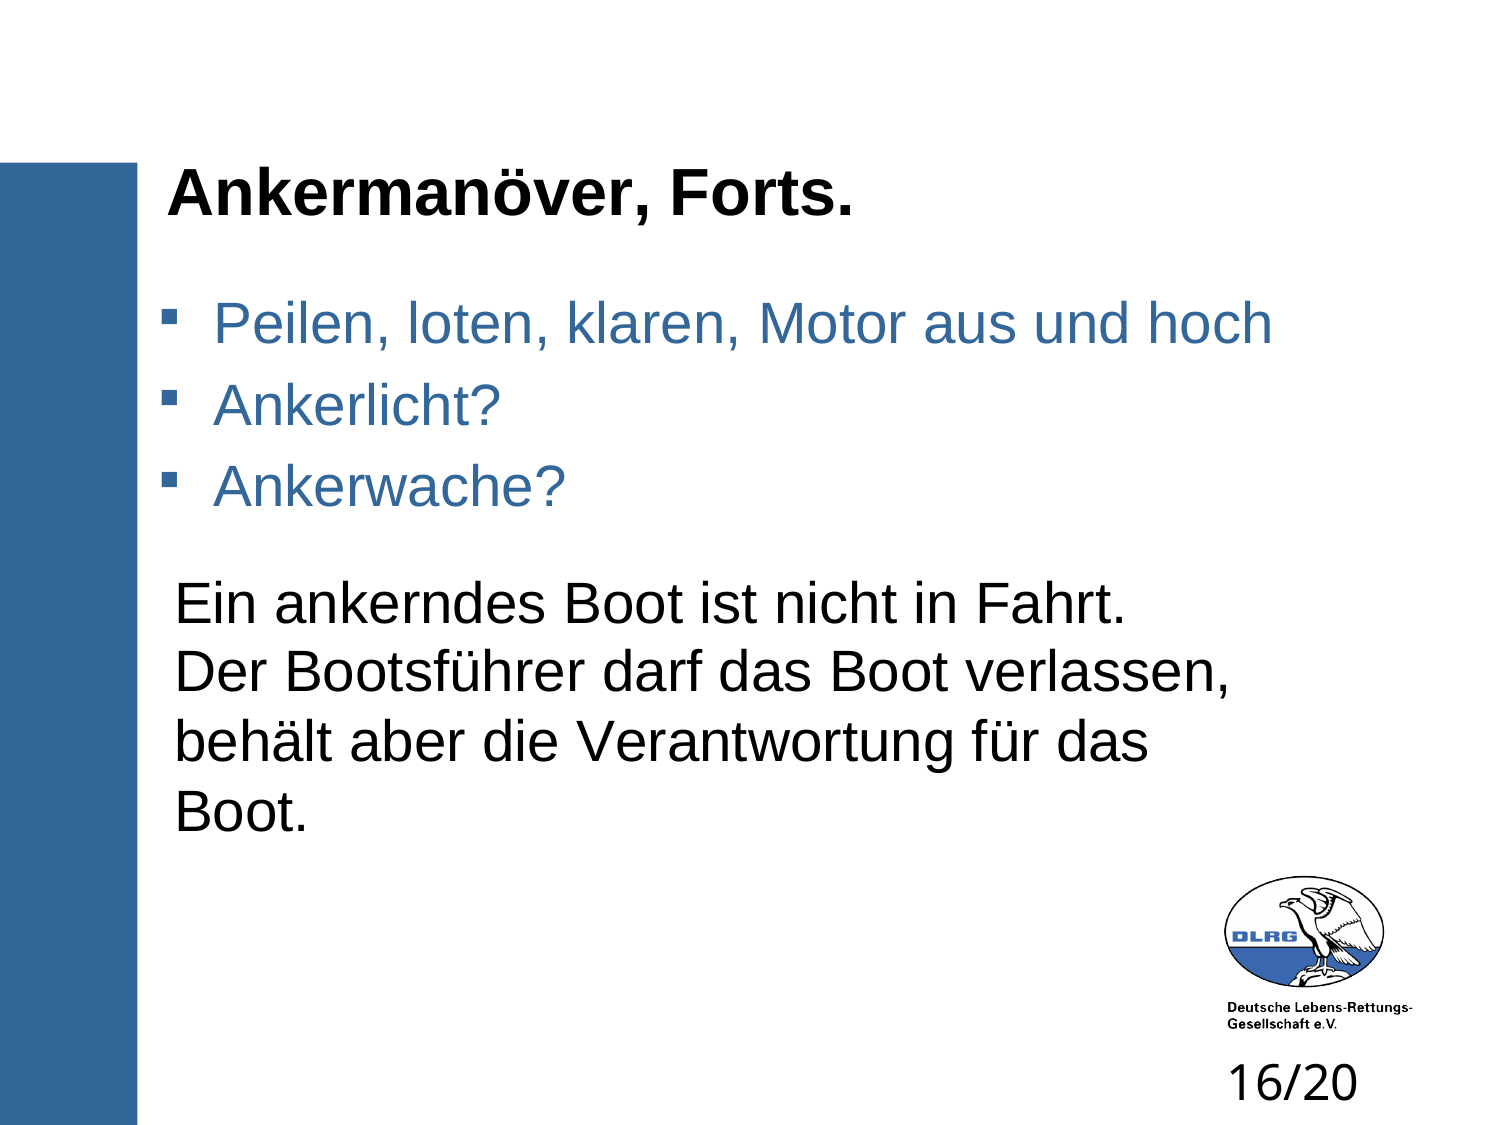

# Ankermanöver, Forts.
Peilen, loten, klaren, Motor aus und hoch
Ankerlicht?
Ankerwache?
Ein ankerndes Boot ist nicht in Fahrt.
Der Bootsführer darf das Boot verlassen,
behält aber die Verantwortung für das
Boot.